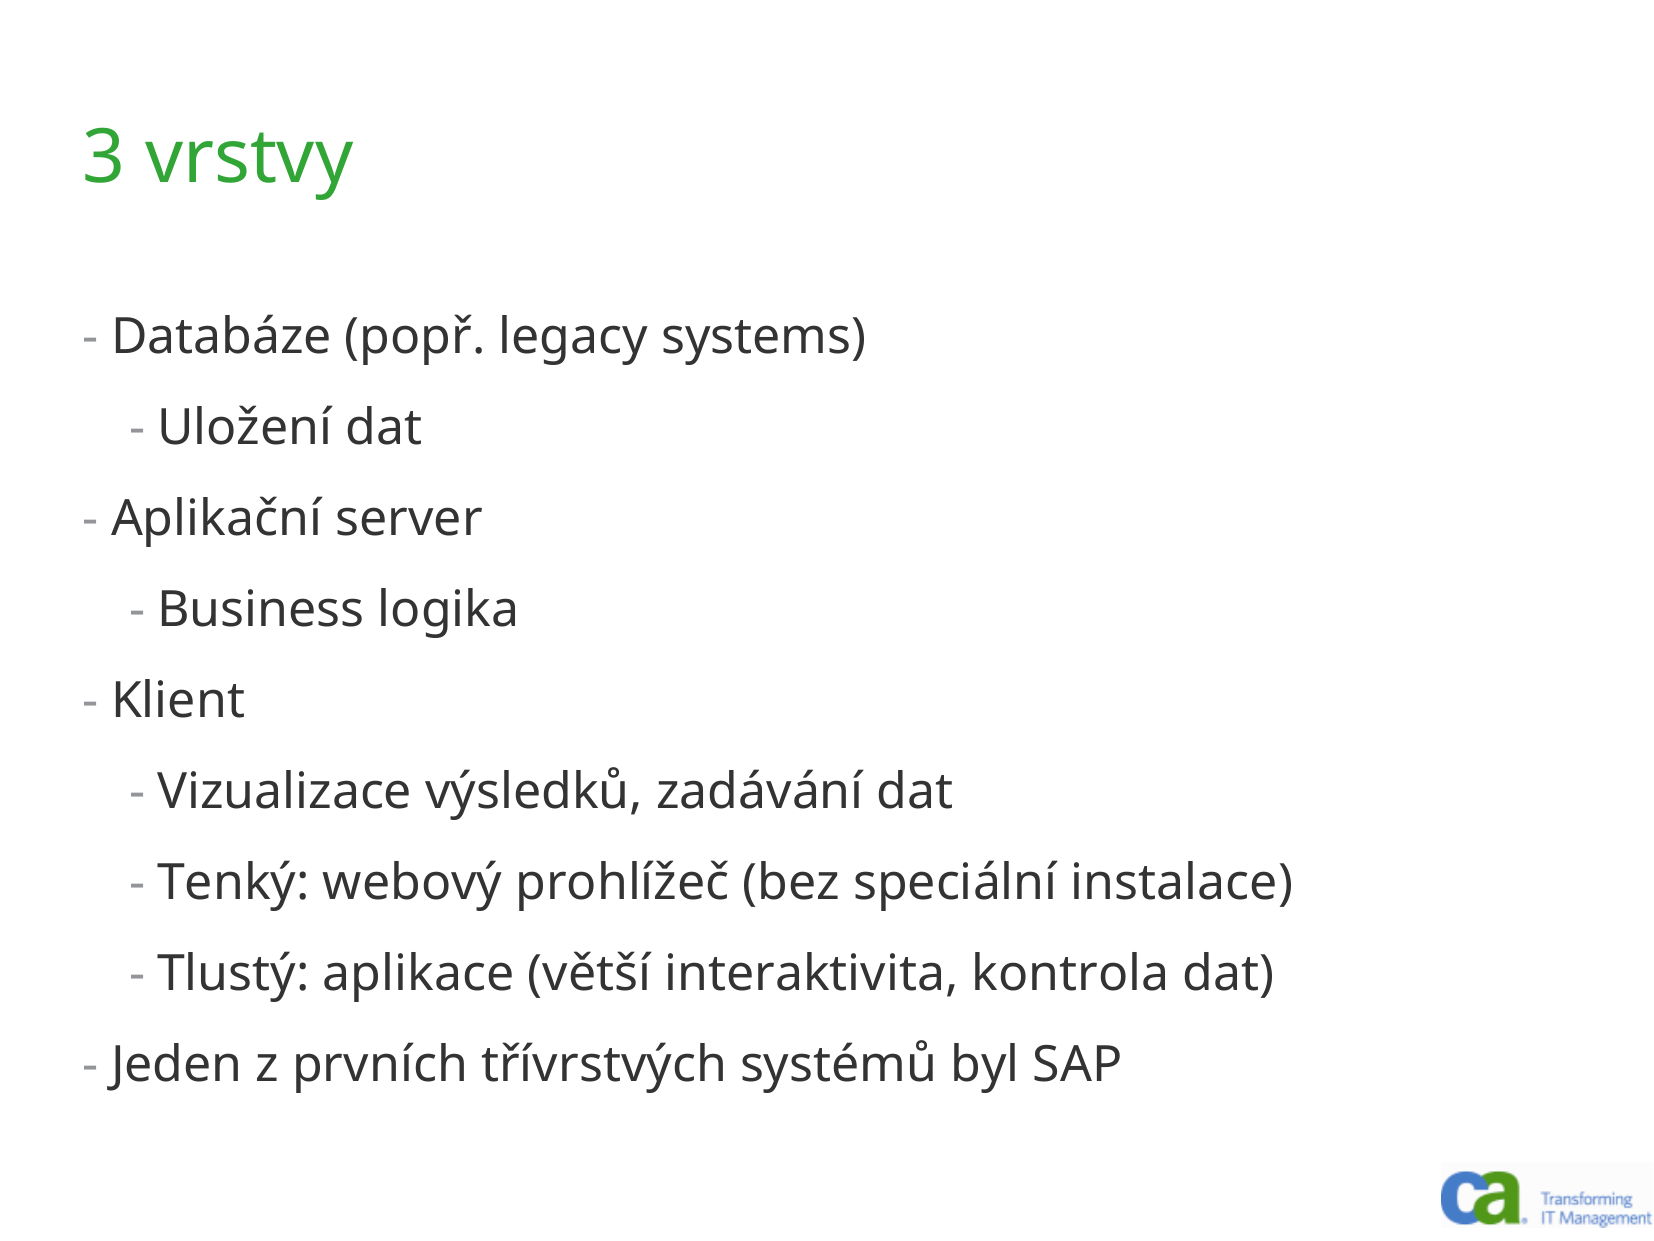

# 3 vrstvy
Databáze (popř. legacy systems)
Uložení dat
Aplikační server
Business logika
Klient
Vizualizace výsledků, zadávání dat
Tenký: webový prohlížeč (bez speciální instalace)
Tlustý: aplikace (větší interaktivita, kontrola dat)
Jeden z prvních třívrstvých systémů byl SAP